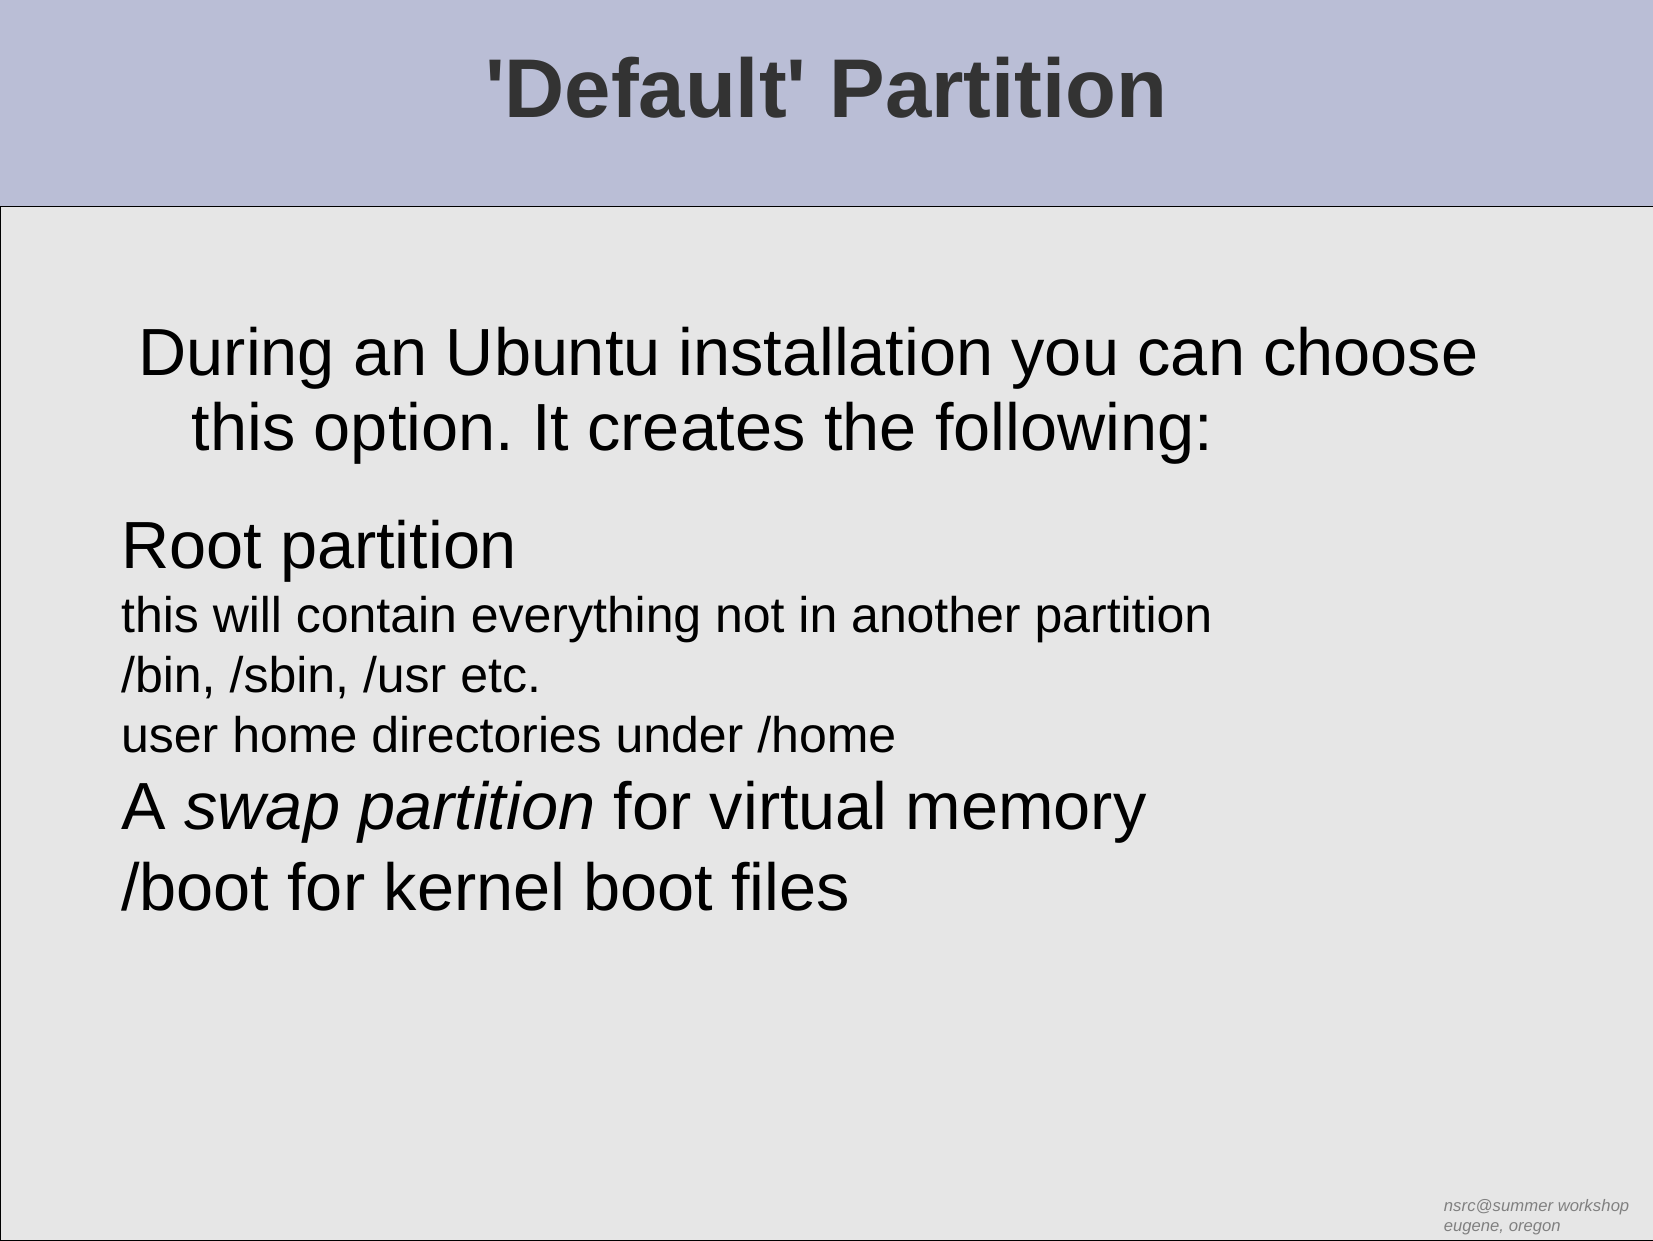

# 'Default' Partition
During an Ubuntu installation you can choose this option. It creates the following:
Root partition
this will contain everything not in another partition
/bin, /sbin, /usr etc.
user home directories under /home
A swap partition for virtual memory
/boot for kernel boot files